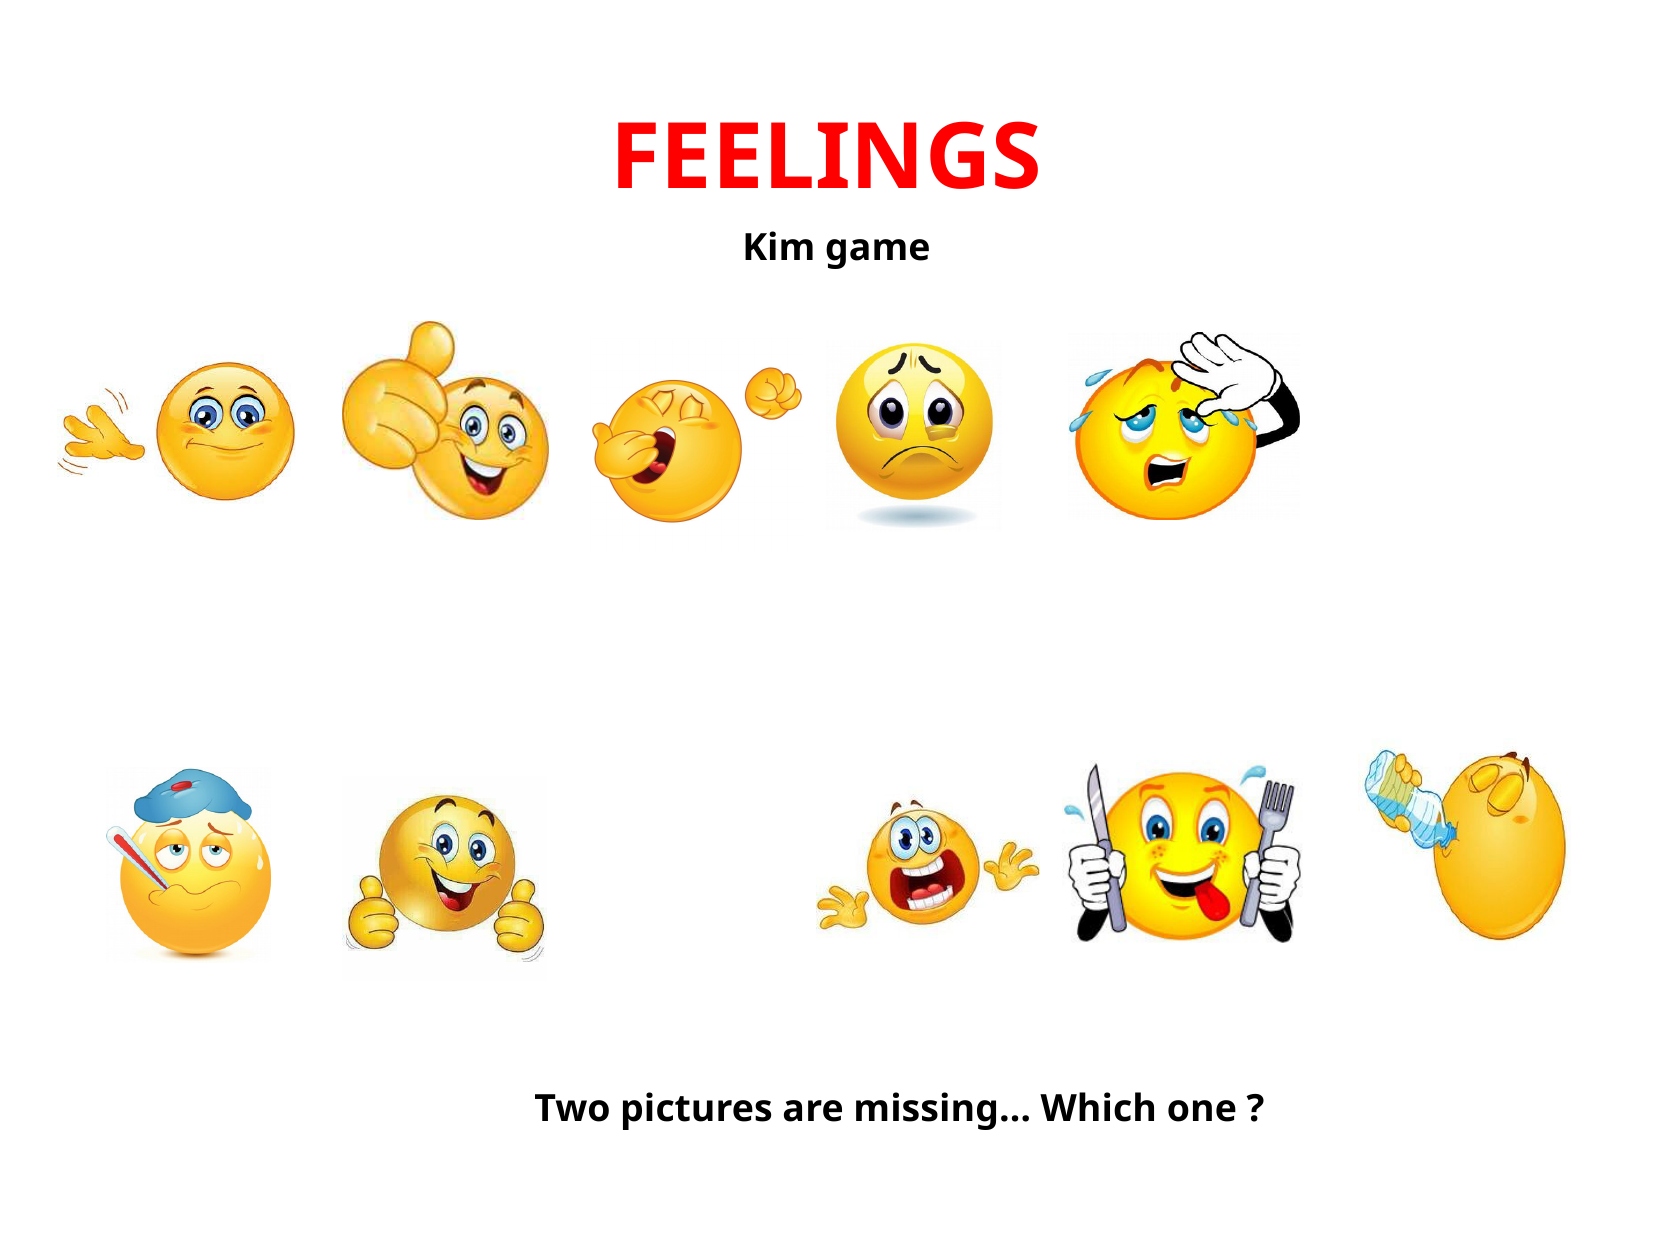

# FEELINGS
 Kim game
Two pictures are missing… Which one ?